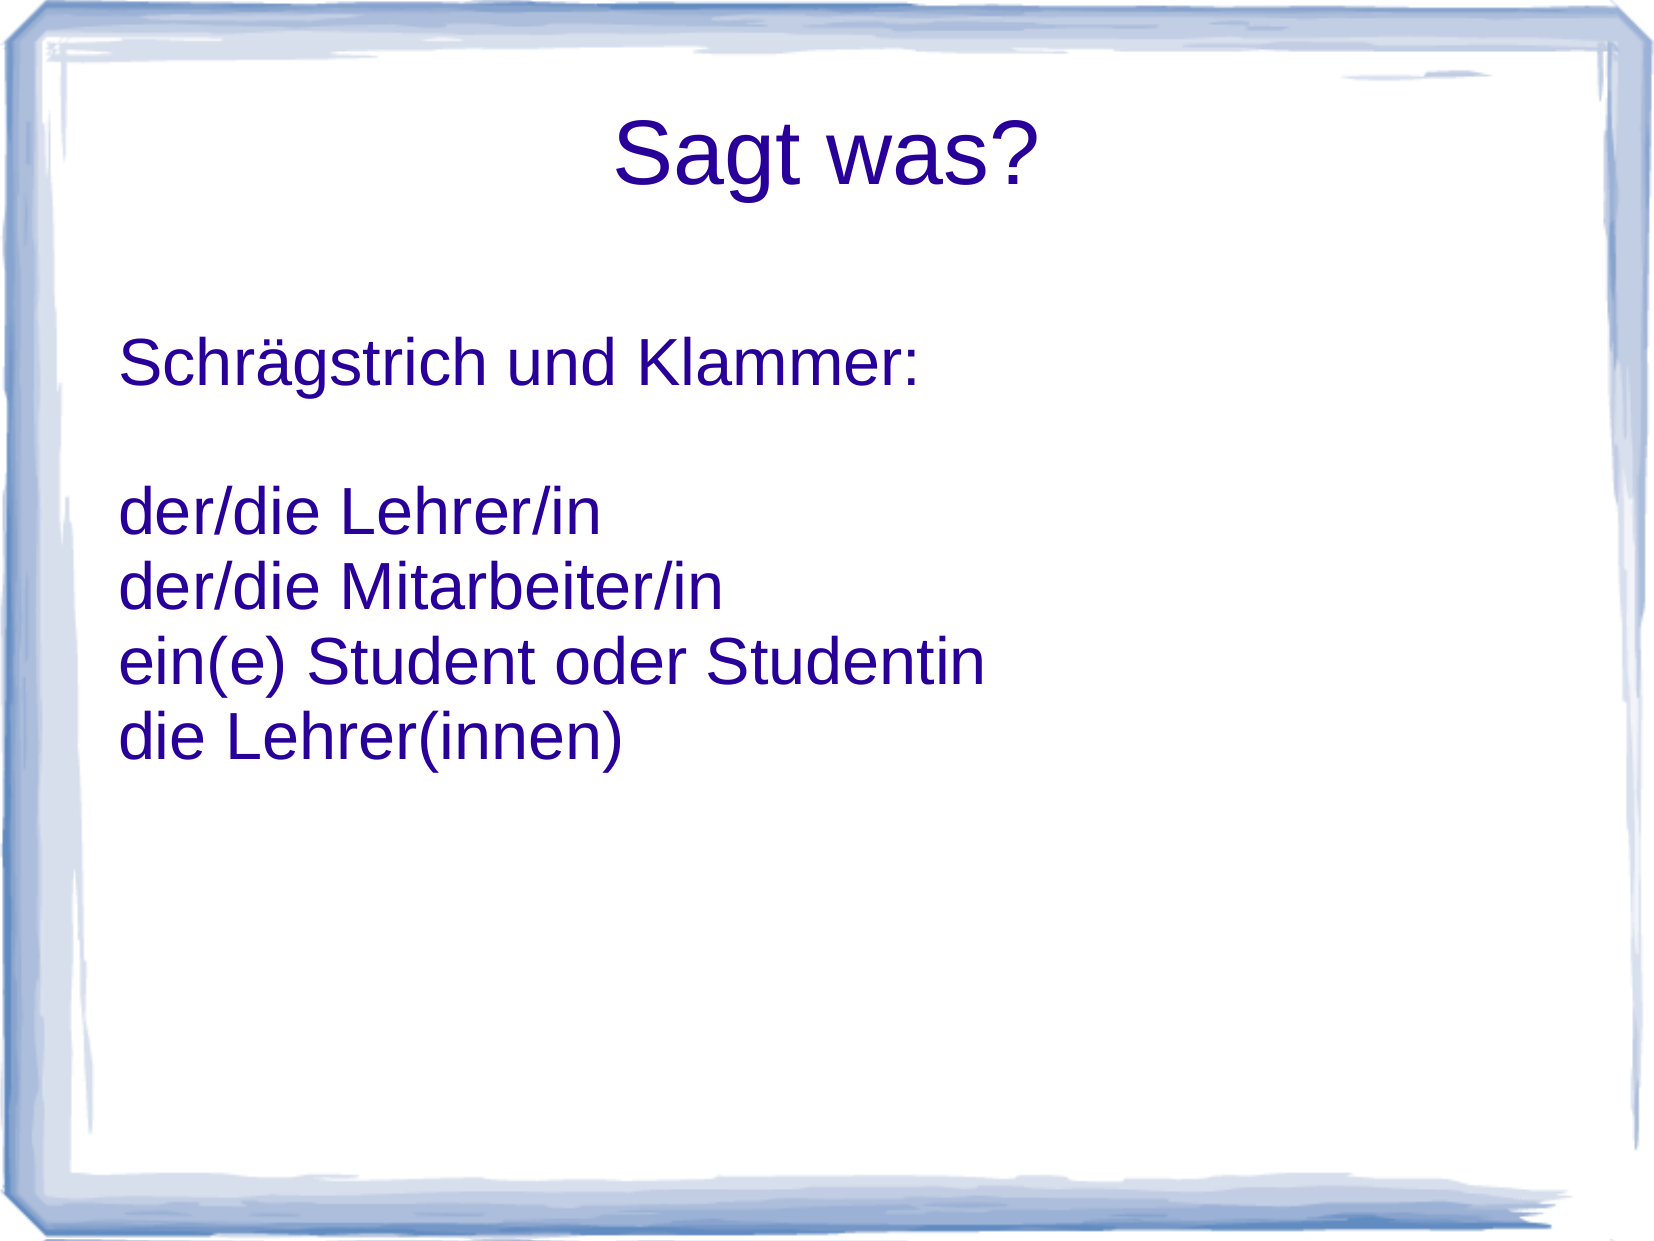

# Sagt was?
Schrägstrich und Klammer:
der/die Lehrer/in
der/die Mitarbeiter/in
ein(e) Student oder Studentin
die Lehrer(innen)